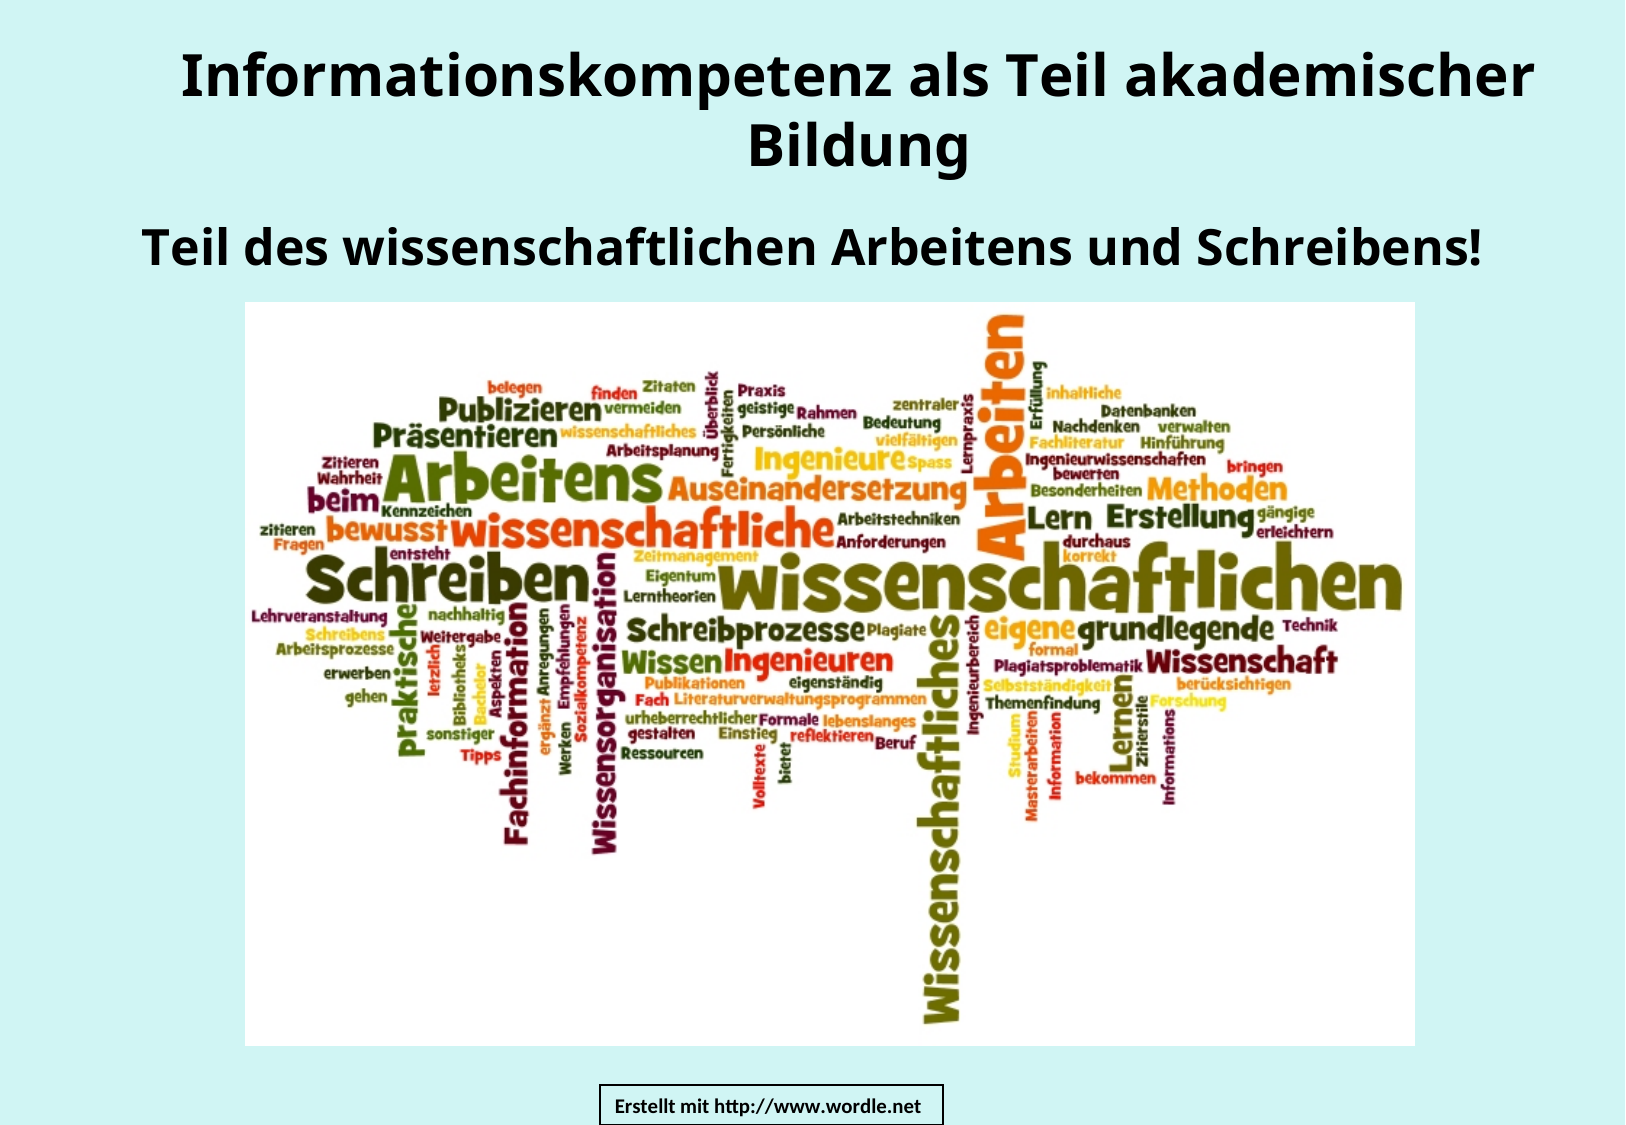

# Informationskompetenz als Teil akademischer Bildung
Teil des wissenschaftlichen Arbeitens und Schreibens!
Erstellt mit http://www.wordle.net